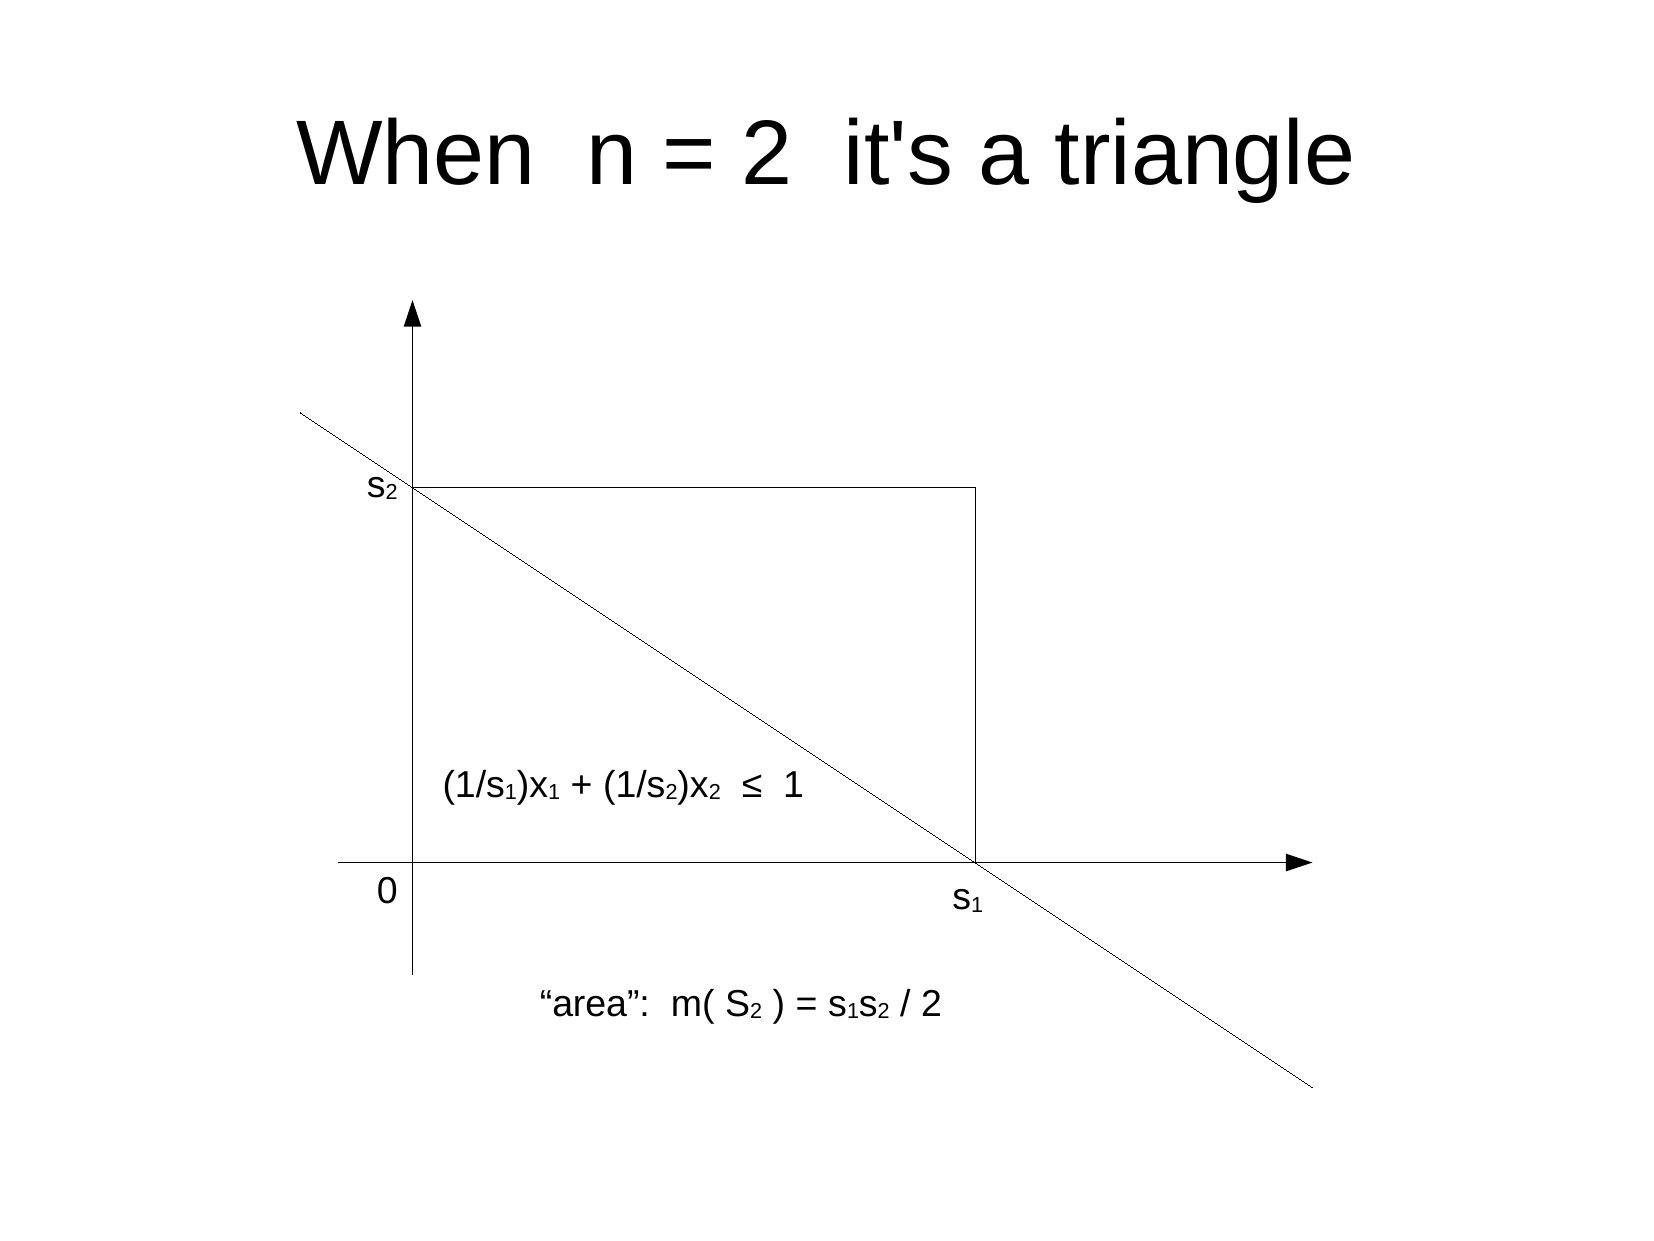

# When n = 2 it's a triangle
s2
(1/s1)x1 + (1/s2)x2 ≤ 1
0
s1
“area”: m( S2 ) = s1s2 / 2